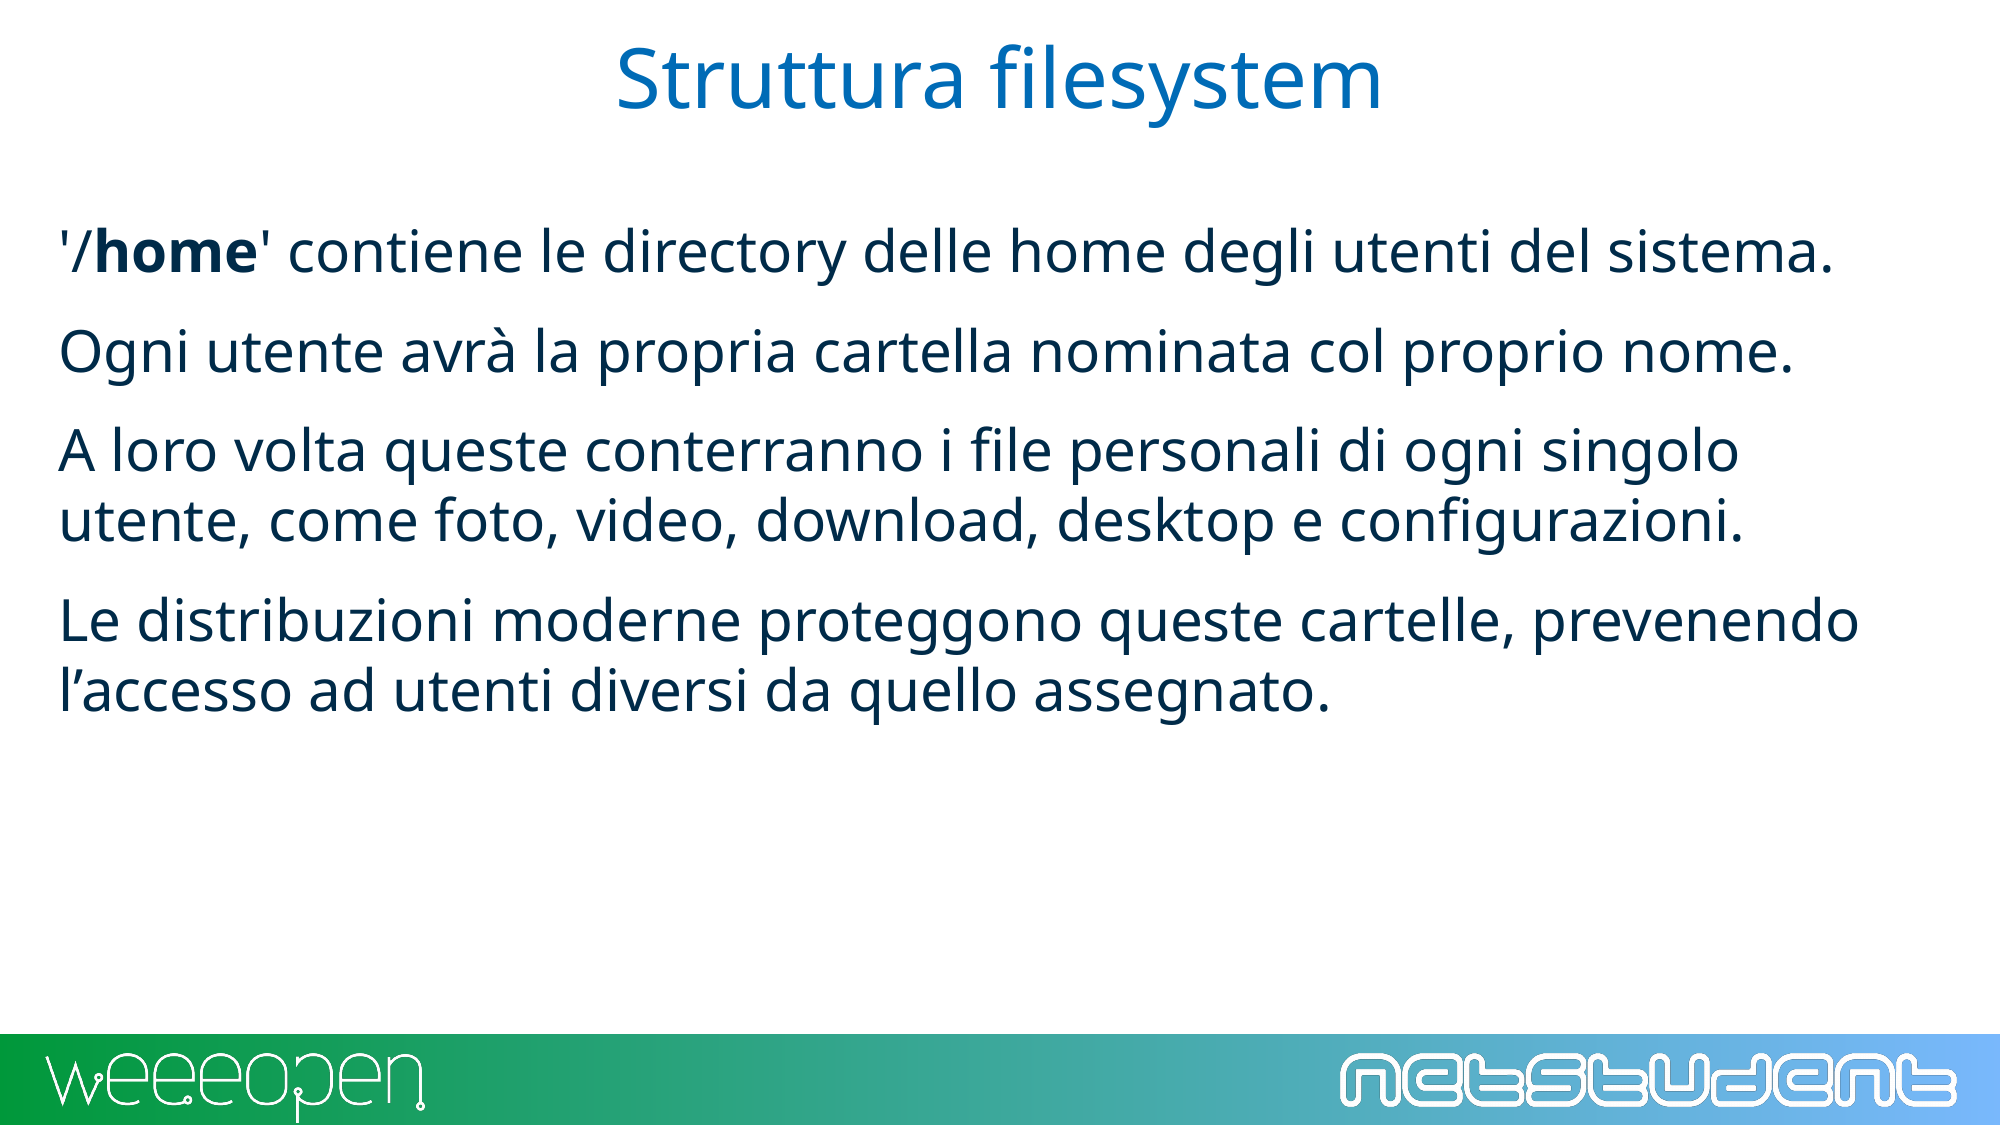

# Struttura filesystem
'/home' contiene le directory delle home degli utenti del sistema.
Ogni utente avrà la propria cartella nominata col proprio nome.
A loro volta queste conterranno i file personali di ogni singolo utente, come foto, video, download, desktop e configurazioni.
Le distribuzioni moderne proteggono queste cartelle, prevenendo l’accesso ad utenti diversi da quello assegnato.